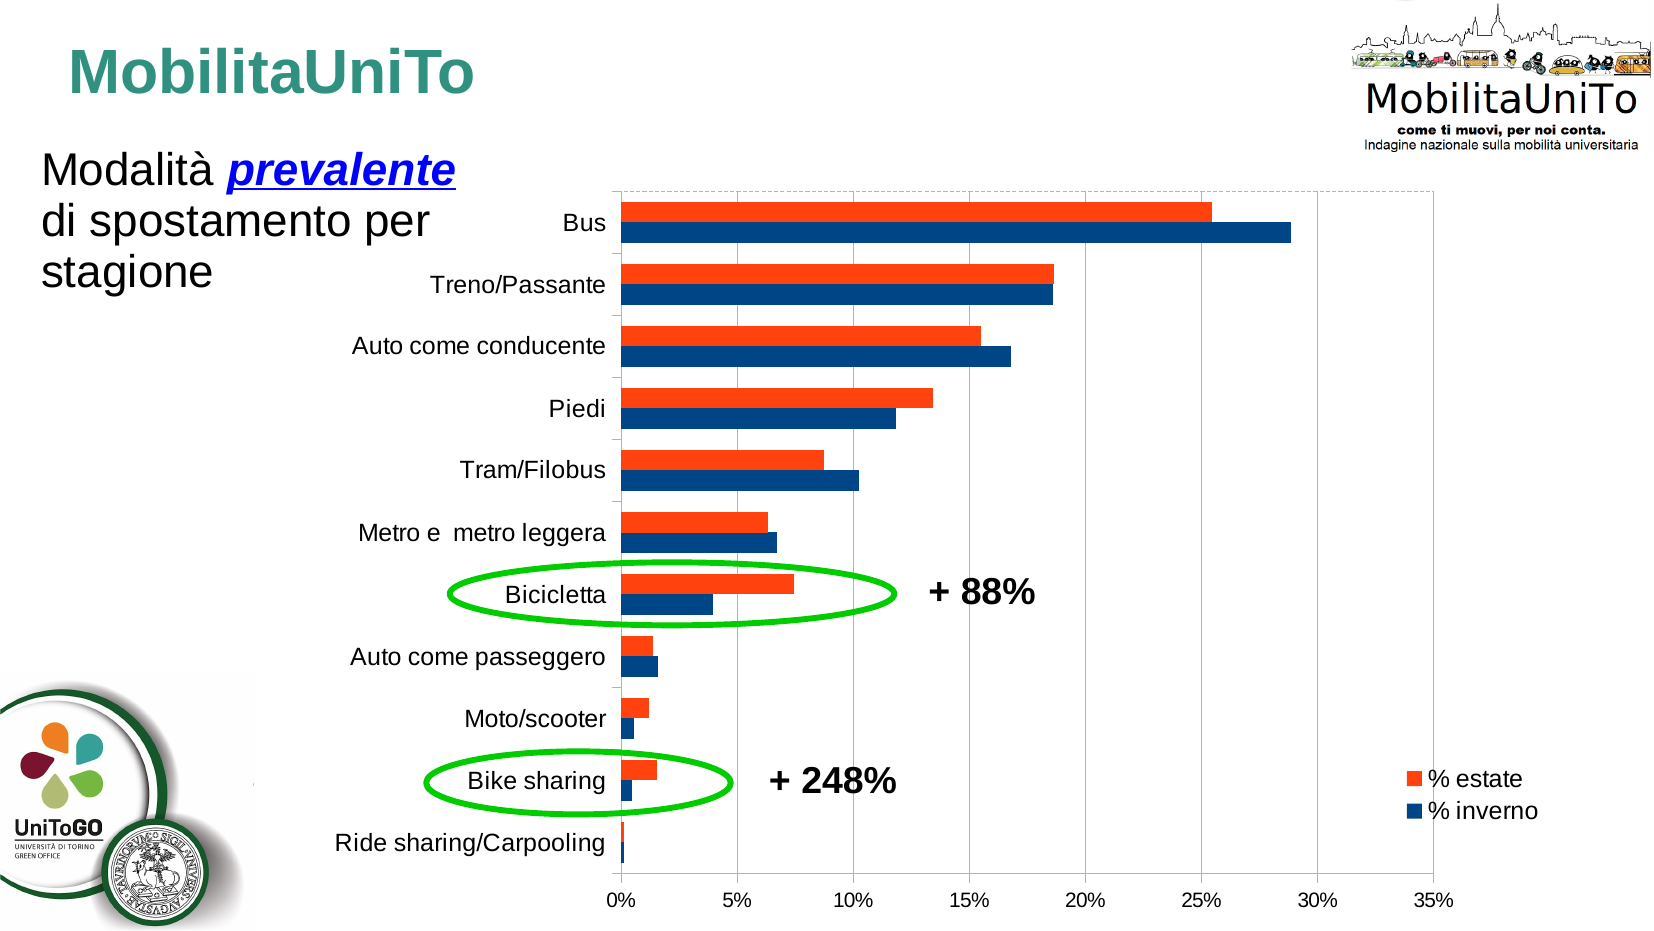

MobilitaUniTo
Modalità prevalente di spostamento per stagione
### Chart
| Category | % inverno | % estate |
|---|---|---|
| Ride sharing/Carpooling | 0.00107145248777875 | 0.00113849450843825 |
| Bike sharing | 0.0044867072925735 | 0.0156040717921243 |
| Moto/scooter | 0.00562512556083841 | 0.012054647736405 |
| Auto come passeggero | 0.0159378557557088 | 0.0135949638360568 |
| Bicicletta | 0.0395098104868412 | 0.0742030538440932 |
| Metro e metro leggera | 0.0669657804861716 | 0.0631529600857219 |
| Tram/Filobus | 0.102524609924329 | 0.087530136619341 |
| Piedi | 0.118127636777607 | 0.134275381730512 |
| Auto come conducente | 0.168084109020291 | 0.154969193678007 |
| Treno/Passante | 0.185963972410098 | 0.186378248057862 |
| Bus | 0.288421616553941 | 0.254353067238146 |
+ 88%
+ 248%